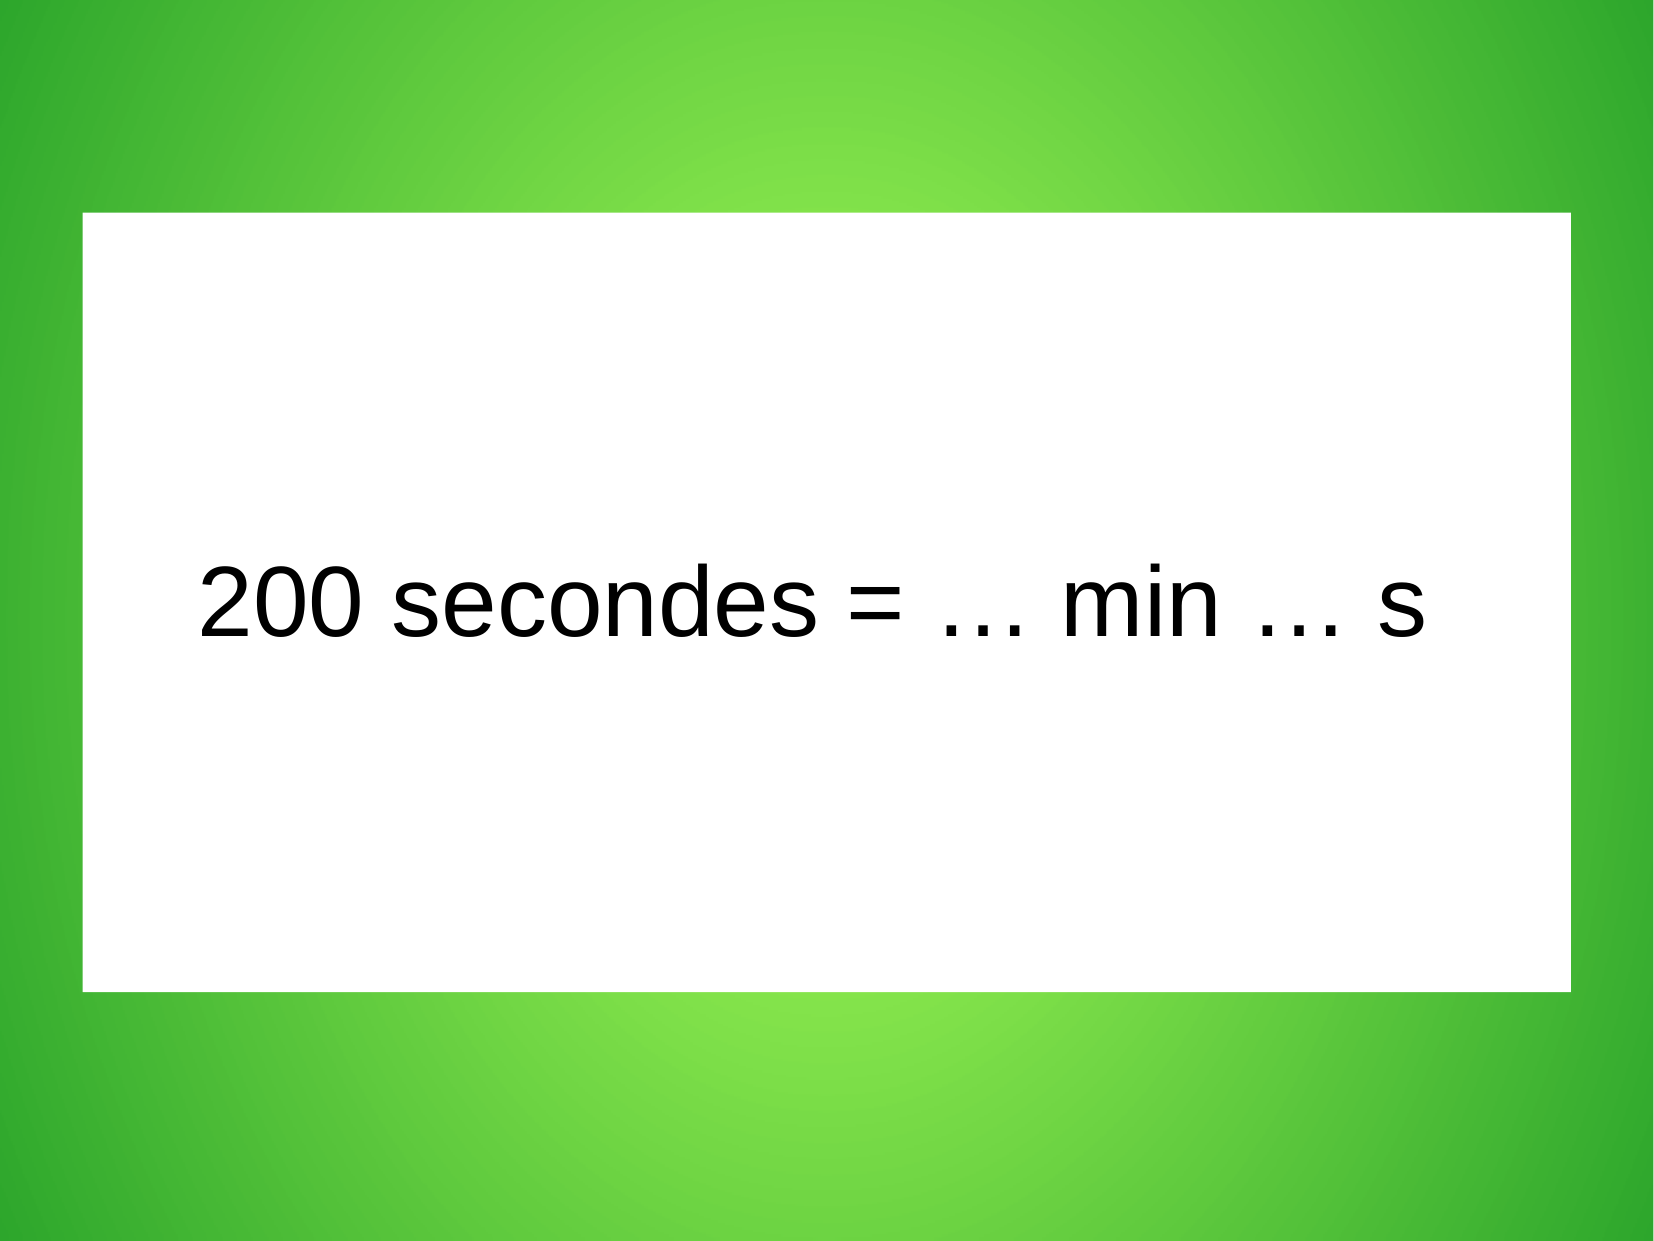

# 200 secondes = … min … s